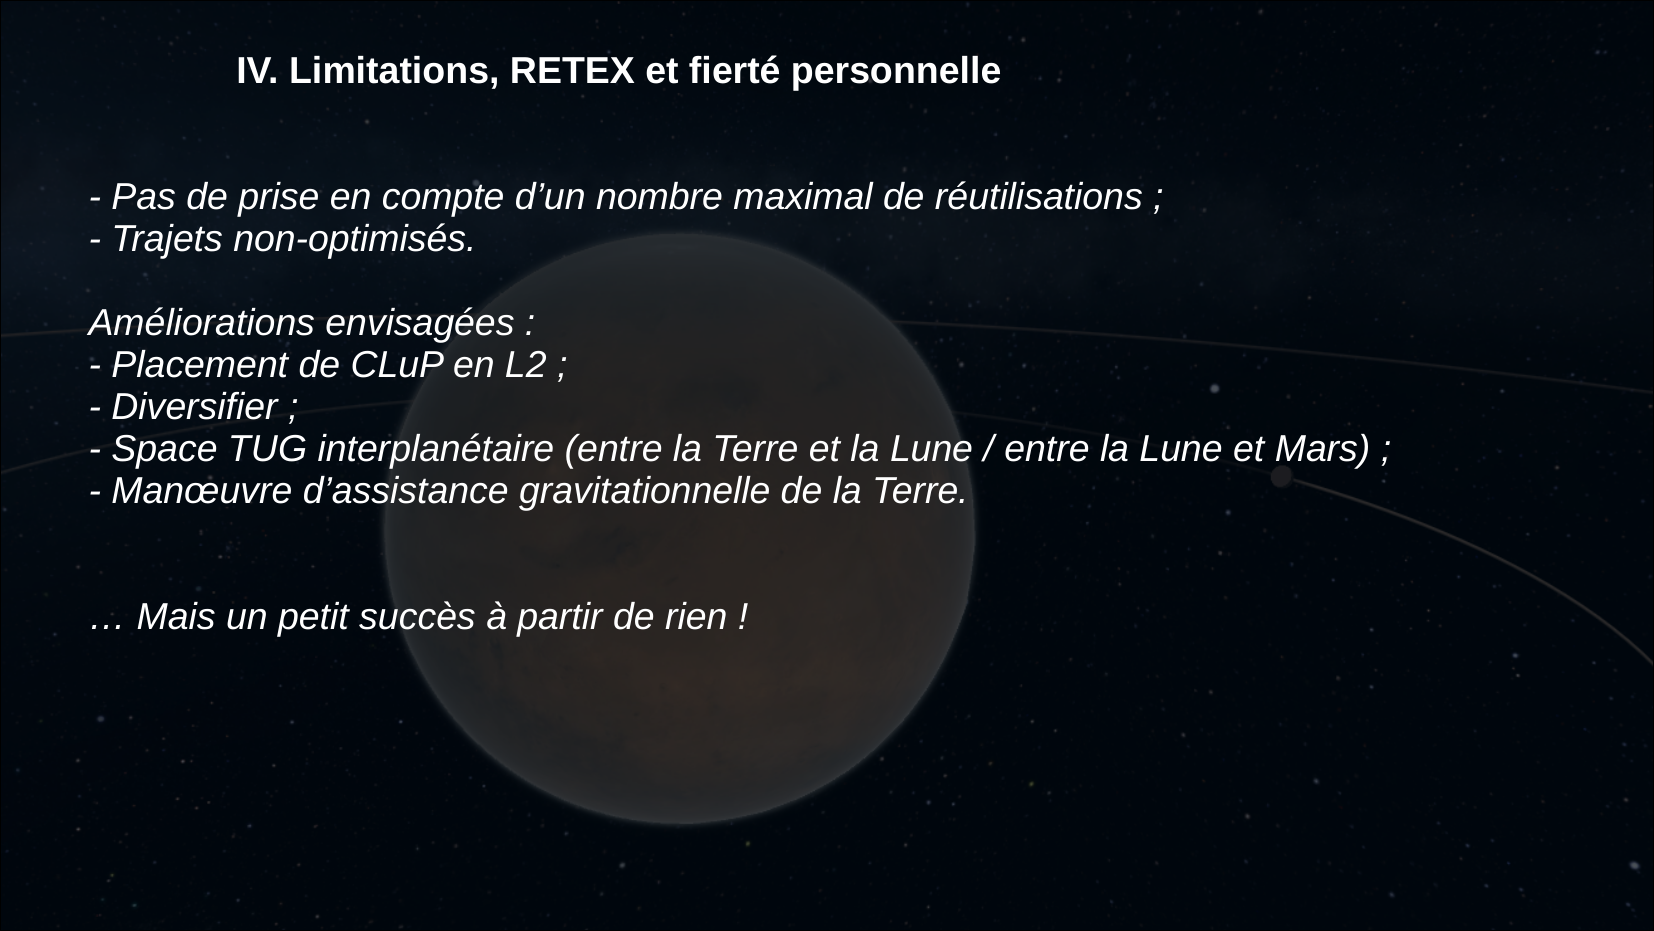

IV. Limitations, RETEX et fierté personnelle
 	- Pas de prise en compte d’un nombre maximal de réutilisations ;
	- Trajets non-optimisés.
	Améliorations envisagées :
	- Placement de CLuP en L2 ;
	- Diversifier ;
	- Space TUG interplanétaire (entre la Terre et la Lune / entre la Lune et Mars) ;
	- Manœuvre d’assistance gravitationnelle de la Terre.
	… Mais un petit succès à partir de rien !